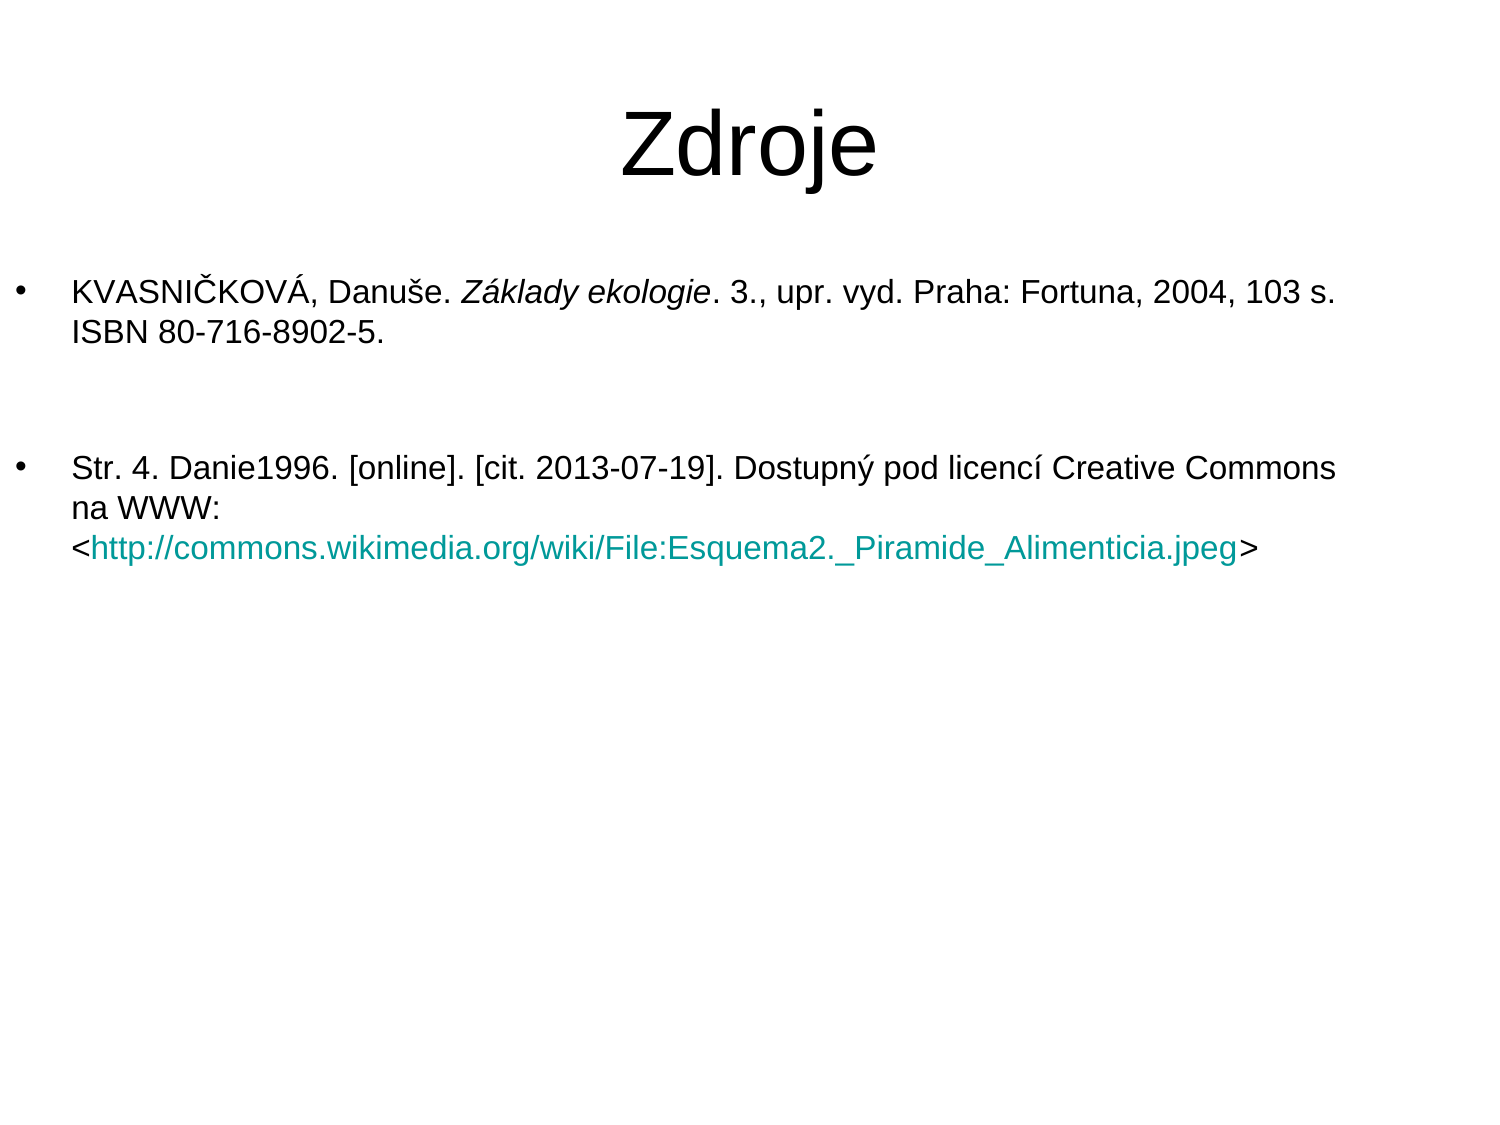

# Zdroje
KVASNIČKOVÁ, Danuše. Základy ekologie. 3., upr. vyd. Praha: Fortuna, 2004, 103 s.
ISBN 80-716-8902-5.
Str. 4. Danie1996. [online]. [cit. 2013-07-19]. Dostupný pod licencí Creative Commons
na WWW:
	<http://commons.wikimedia.org/wiki/File:Esquema2._Piramide_Alimenticia.jpeg>